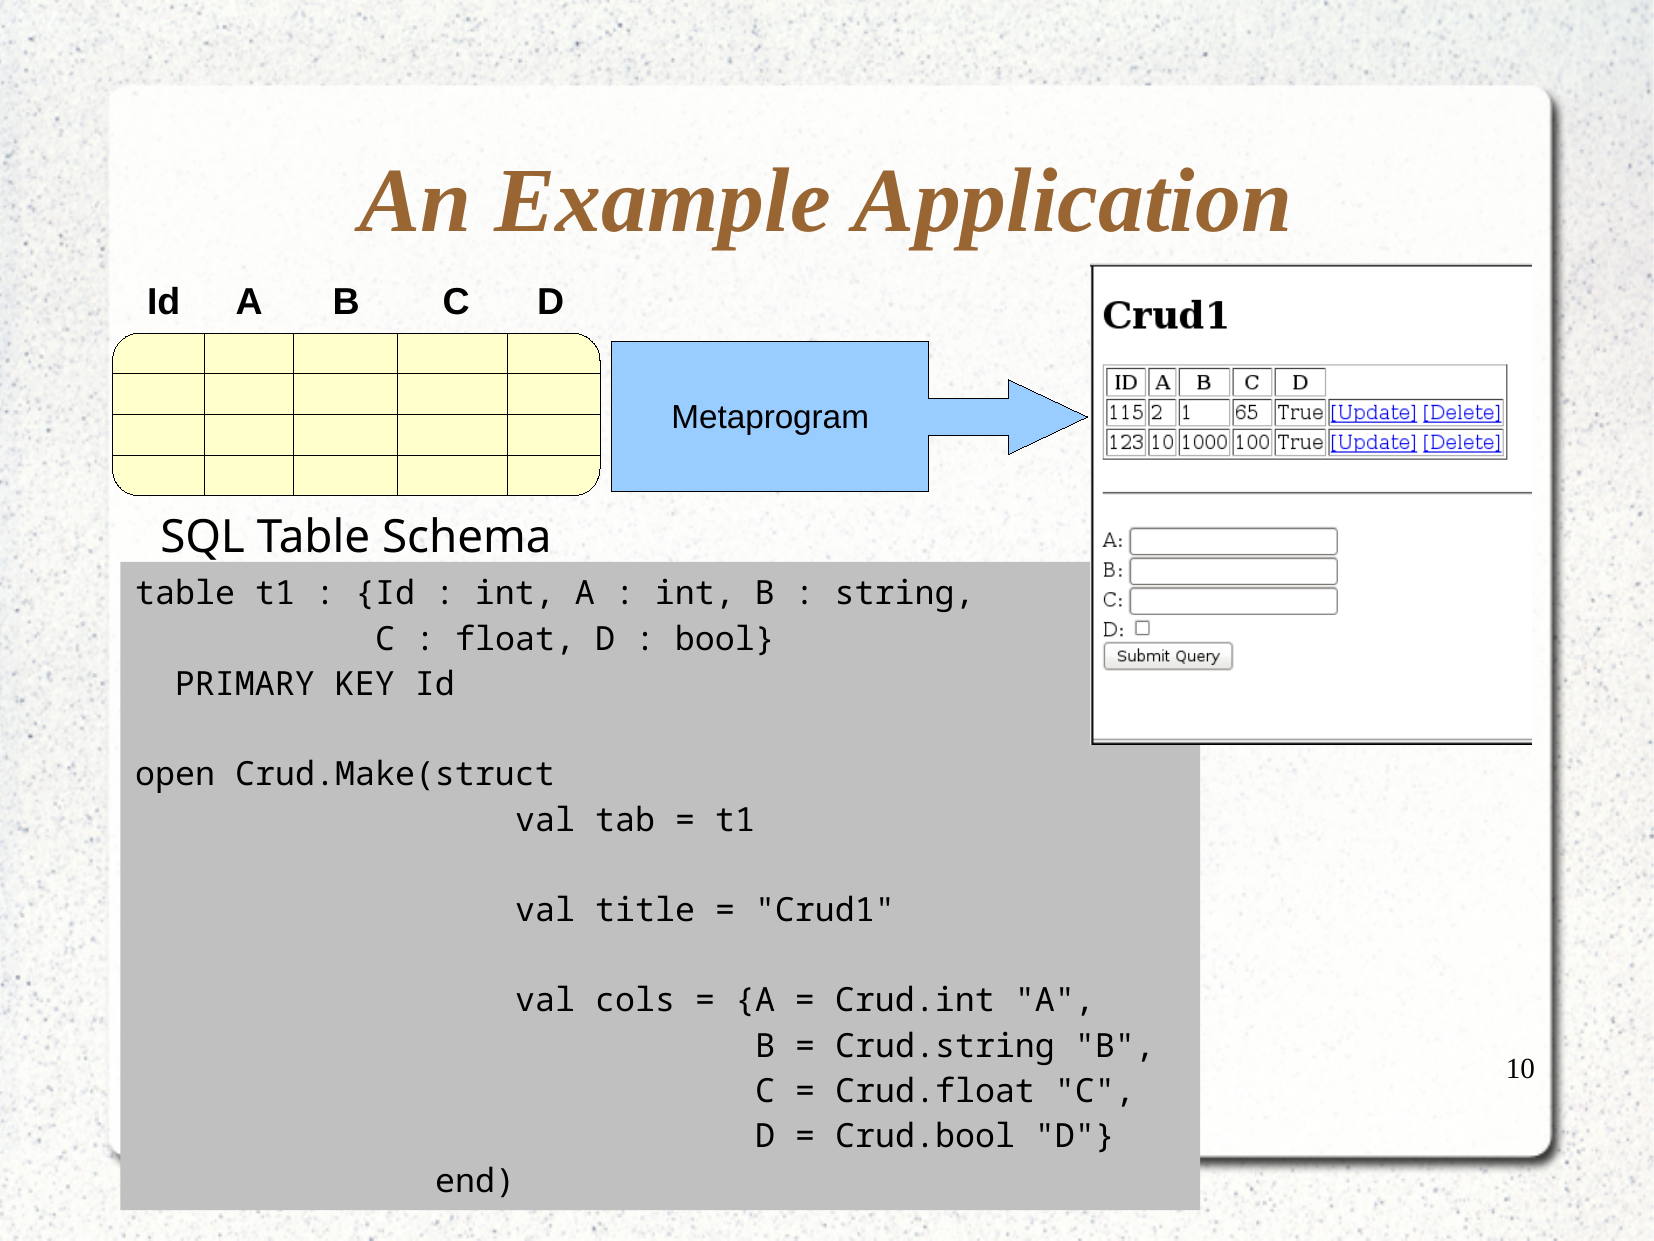

# An Example Application
Id
A
B
C
D
SQL Table Schema
Metaprogram
table t1 : {Id : int, A : int, B : string,
 C : float, D : bool}
 PRIMARY KEY Id
open Crud.Make(struct
 val tab = t1
 val title = "Crud1"
 val cols = {A = Crud.int "A",
 B = Crud.string "B",
 C = Crud.float "C",
 D = Crud.bool "D"}
 end)
10